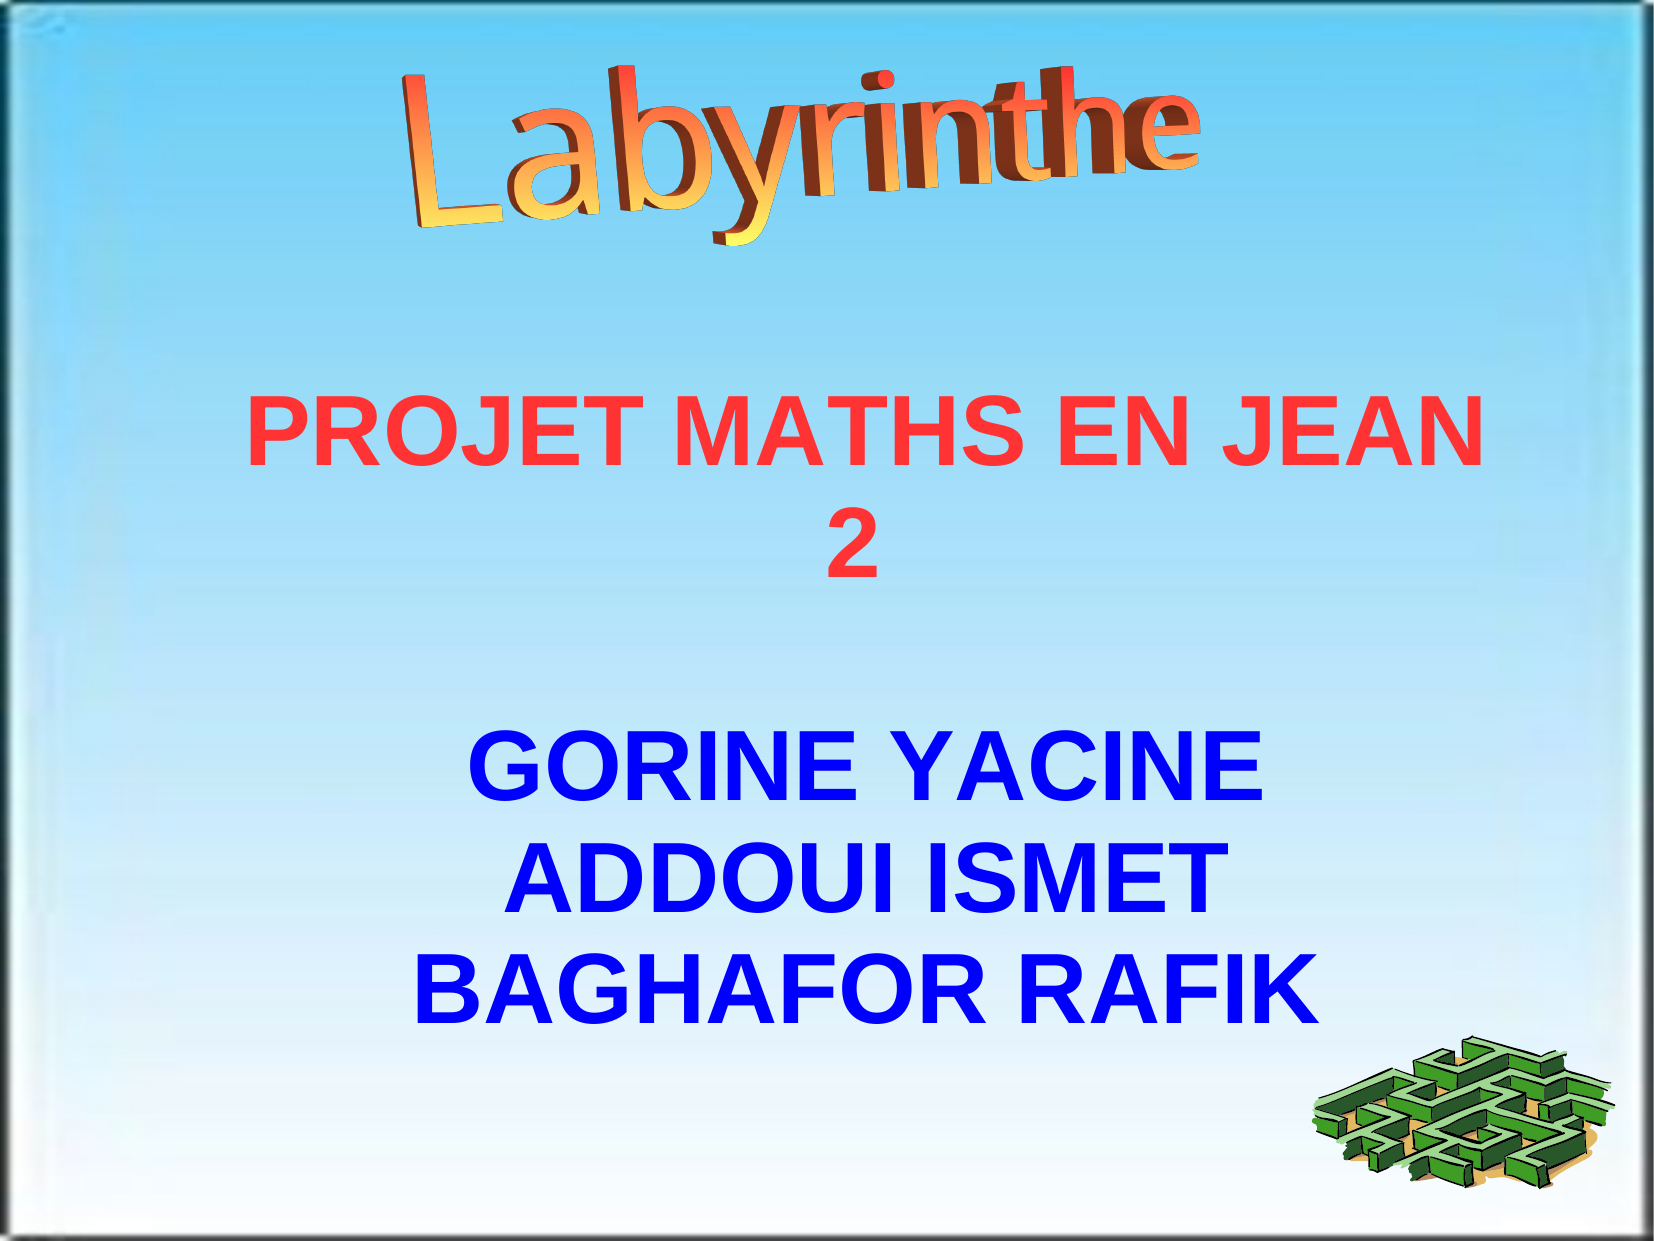

#
Labyrinthe
PROJET MATHS EN JEAN 2
GORINE YACINE
ADDOUI ISMET
BAGHAFOR RAFIK